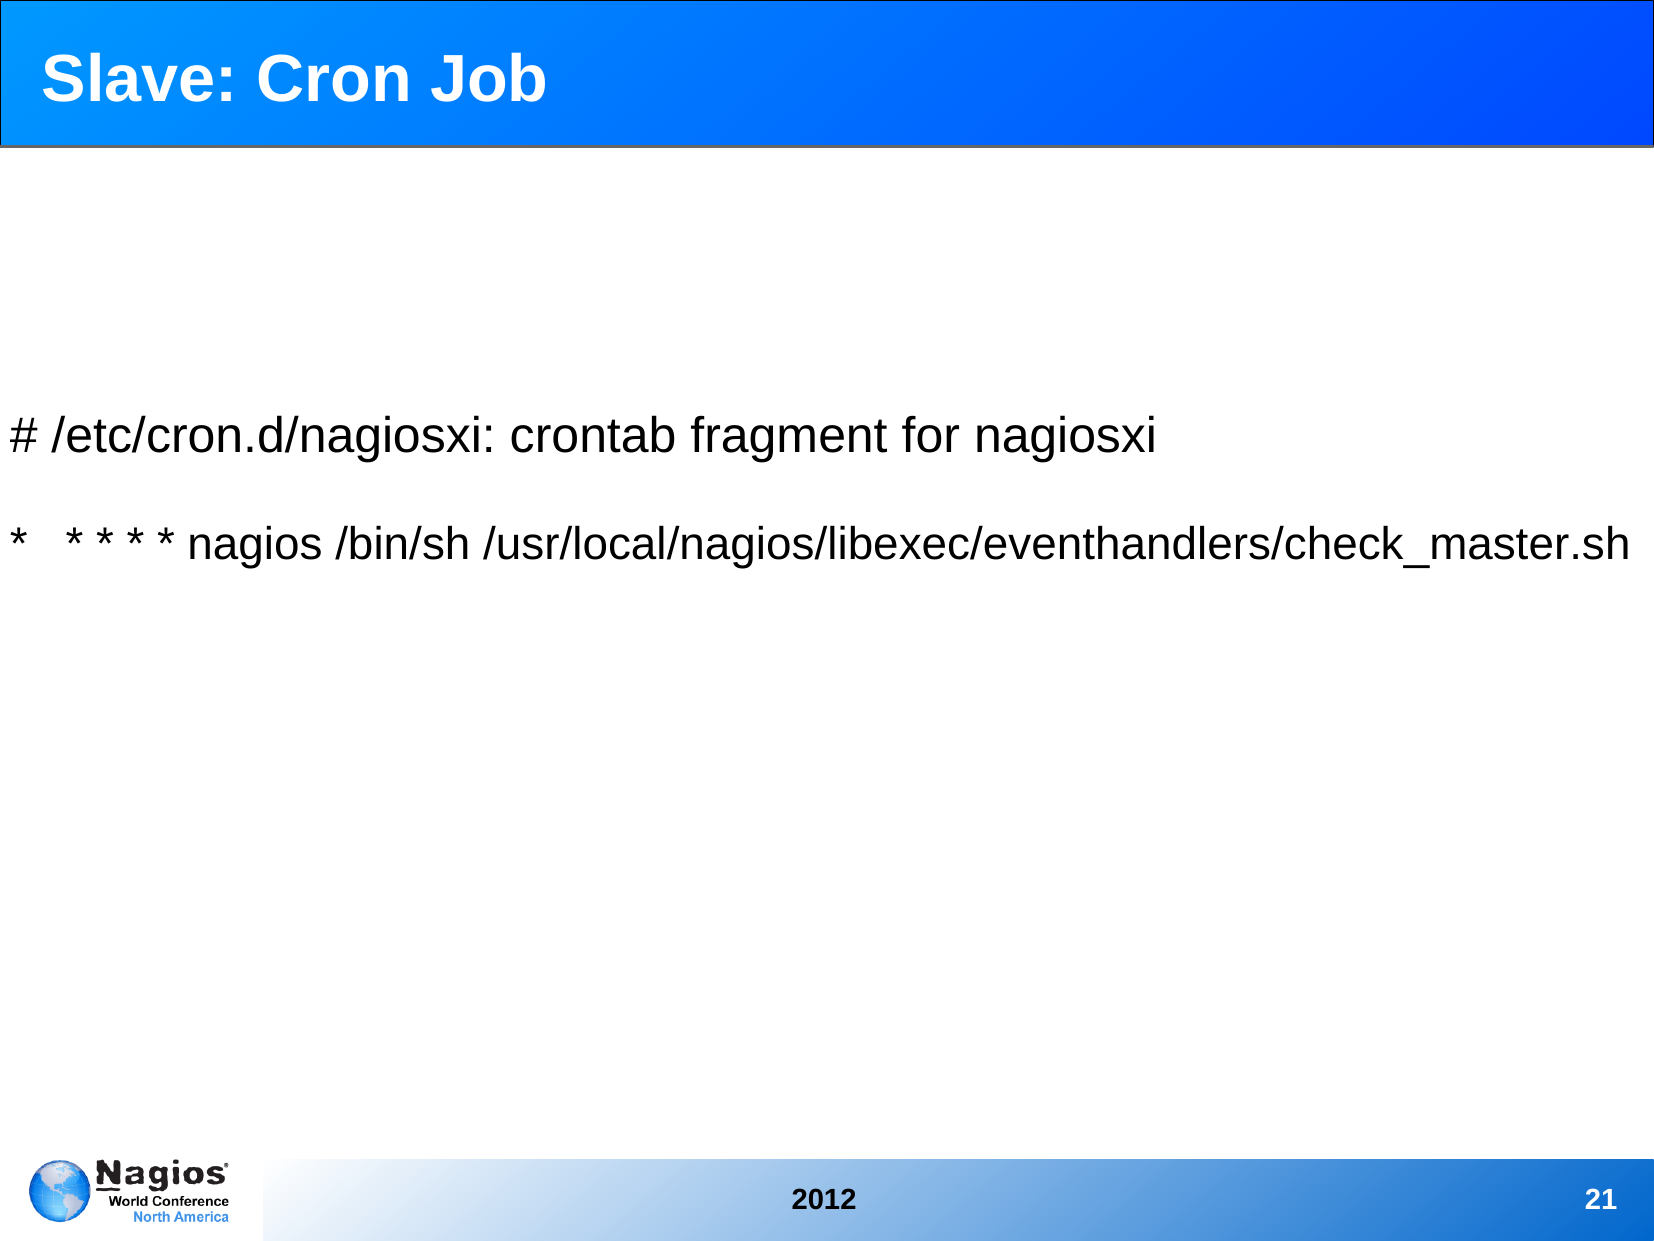

# Slave: Cron Job
# /etc/cron.d/nagiosxi: crontab fragment for nagiosxi
* * * * * nagios /bin/sh /usr/local/nagios/libexec/eventhandlers/check_master.sh
2011
21